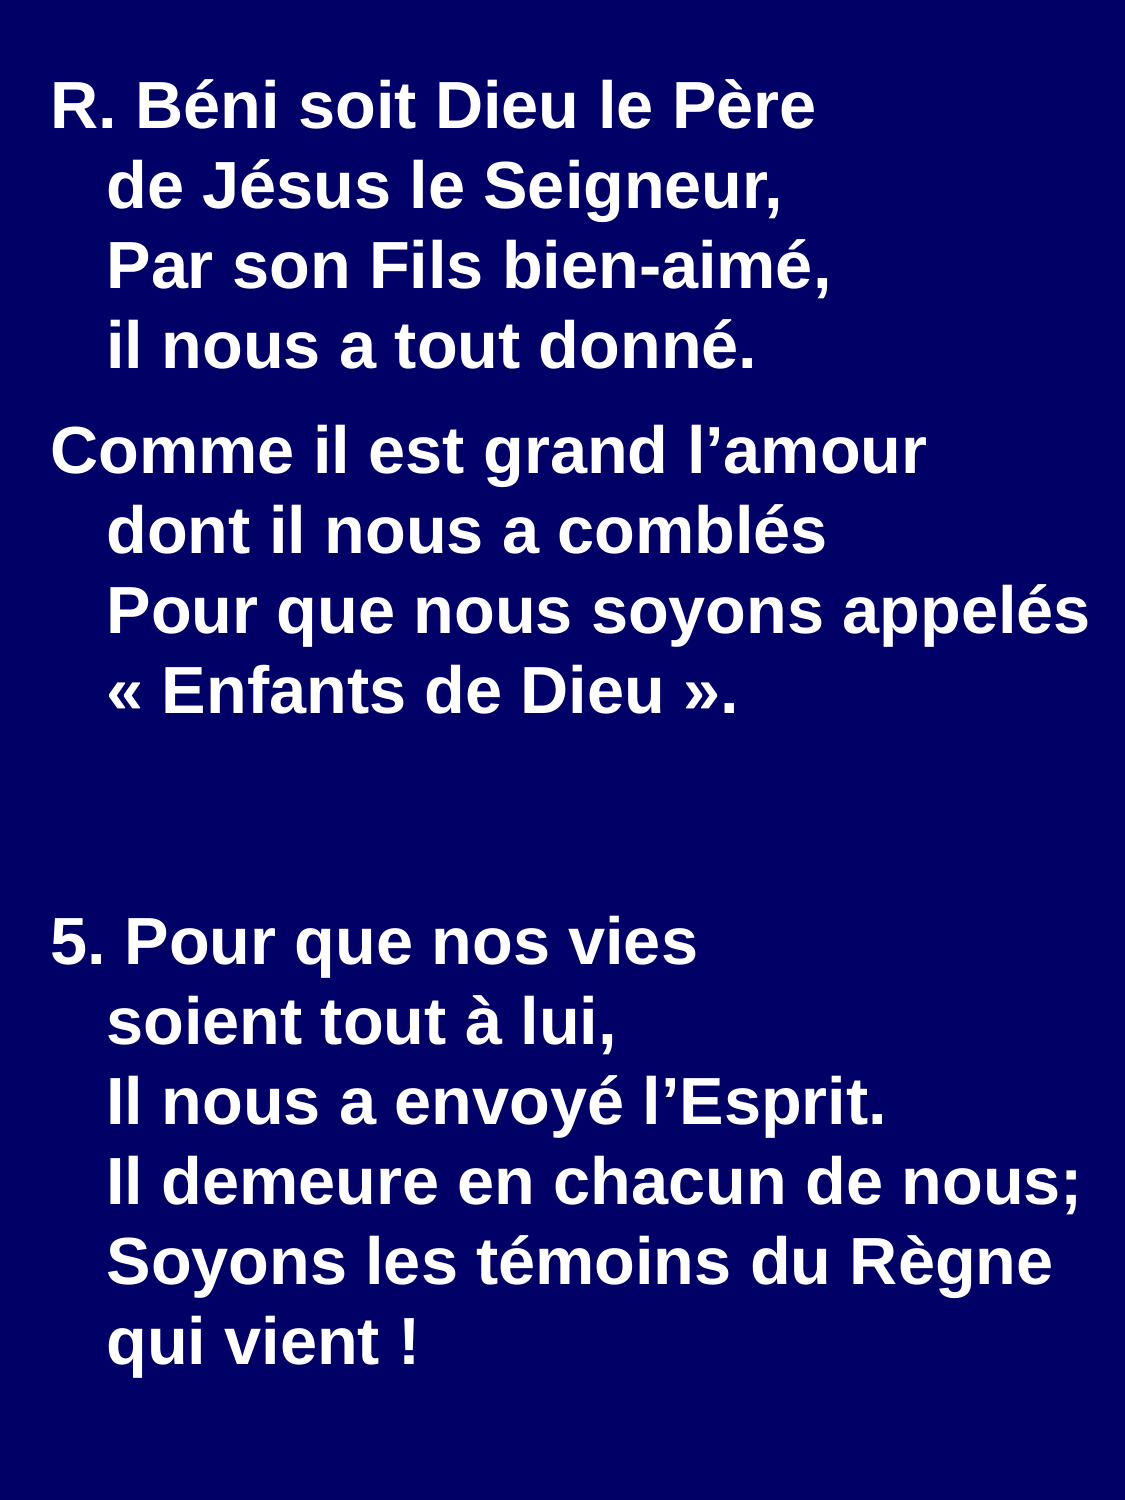

R. Béni soit Dieu le Père
de Jésus le Seigneur,
Par son Fils bien-aimé,
il nous a tout donné.
Comme il est grand l’amour
dont il nous a comblés
Pour que nous soyons appelés « Enfants de Dieu ».
5. Pour que nos vies
soient tout à lui,
Il nous a envoyé l’Esprit.
Il demeure en chacun de nous;
Soyons les témoins du Règne qui vient !